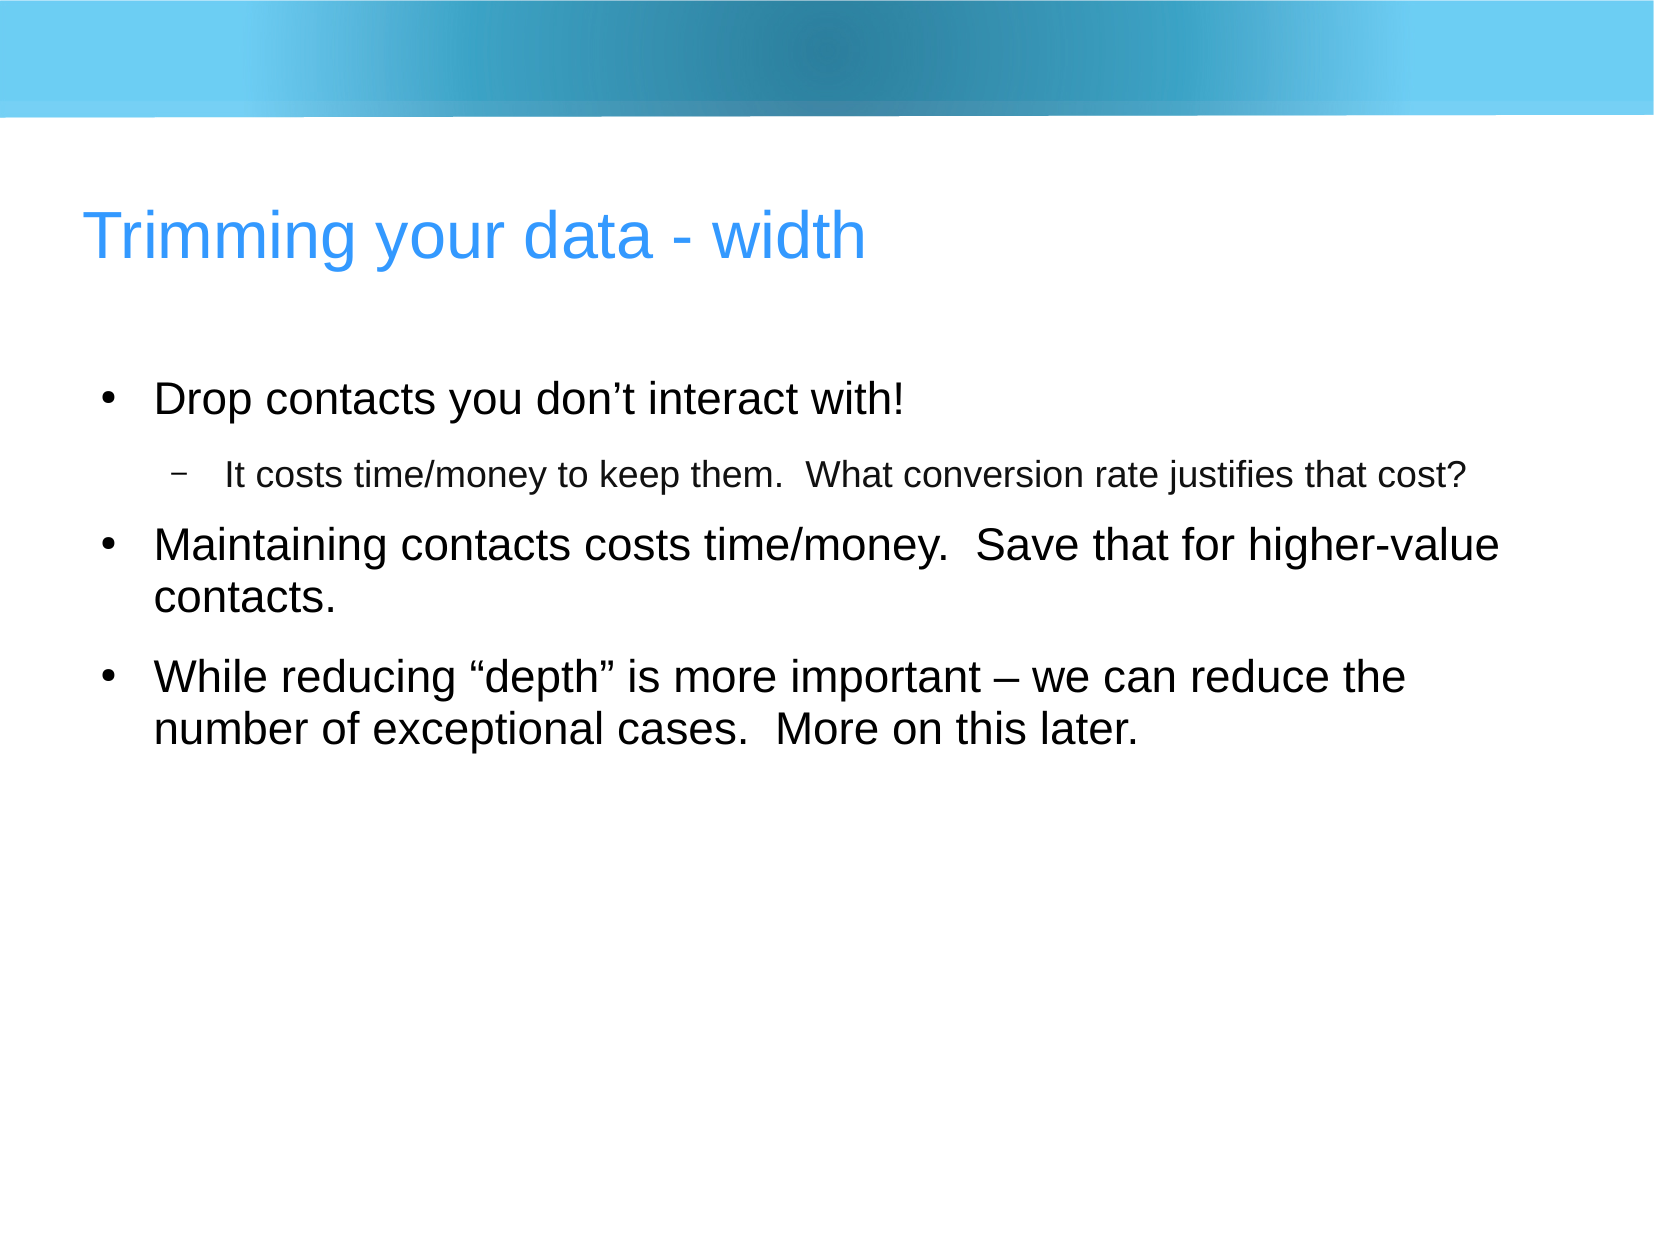

# Trimming your data - width
Drop contacts you don’t interact with!
It costs time/money to keep them. What conversion rate justifies that cost?
Maintaining contacts costs time/money. Save that for higher-value contacts.
While reducing “depth” is more important – we can reduce the number of exceptional cases. More on this later.